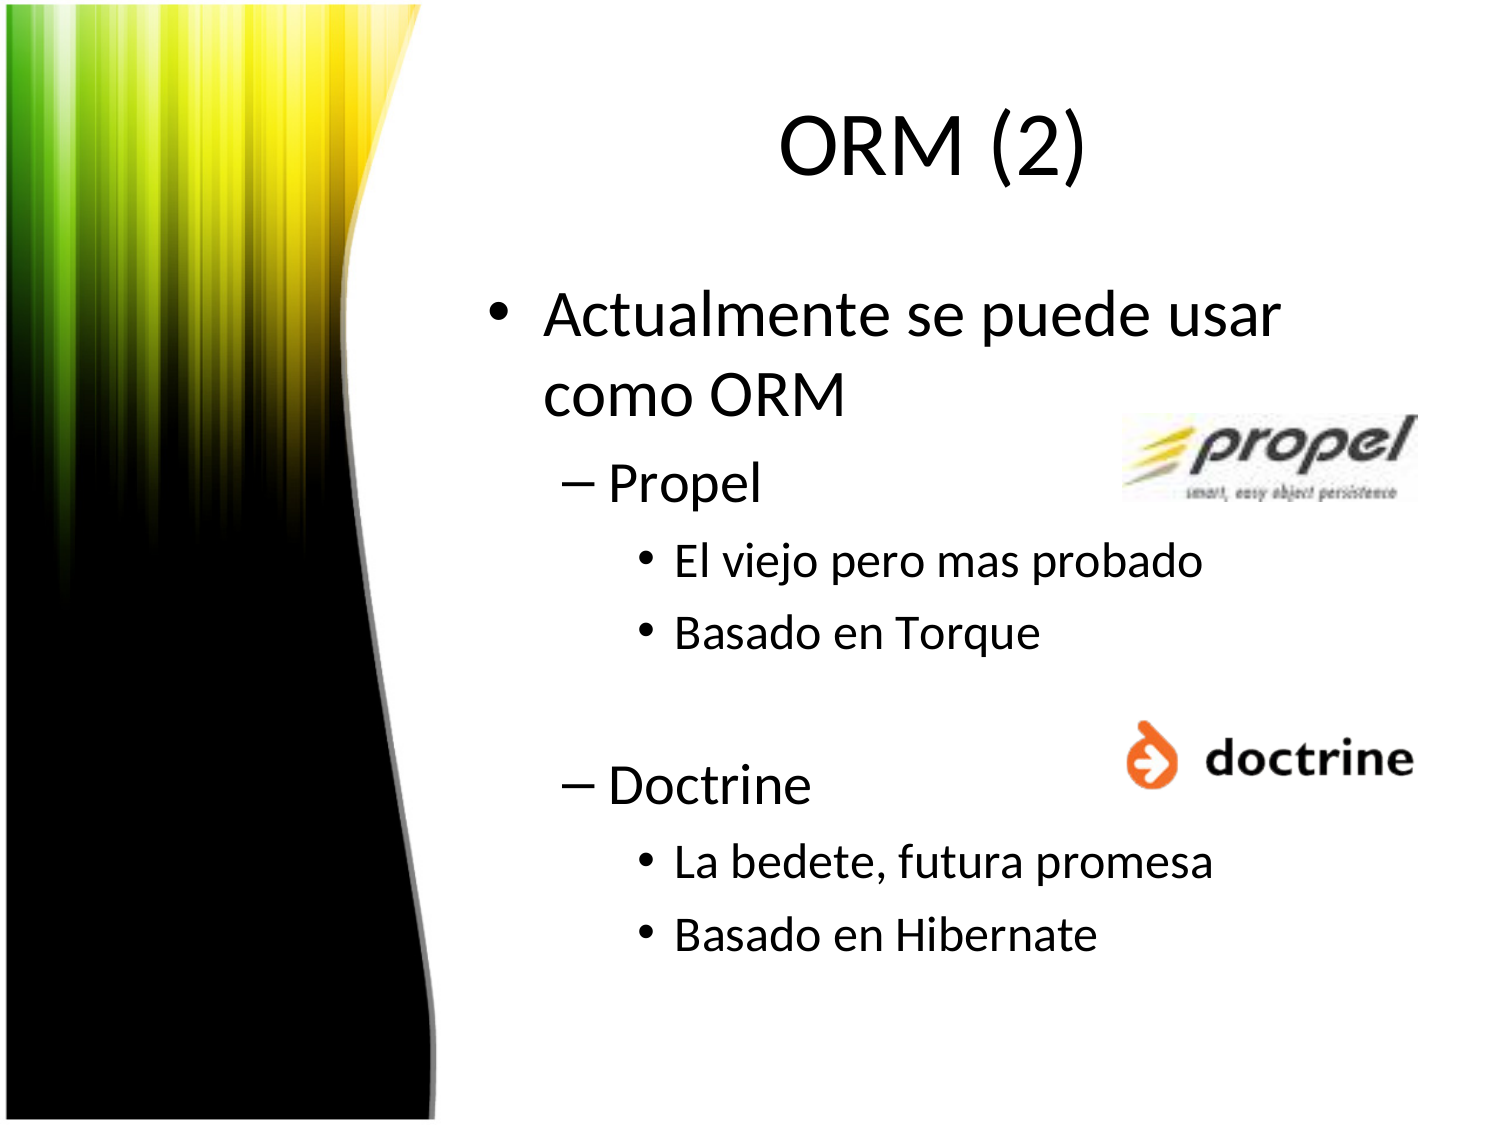

# ORM (2)
Actualmente se puede usar como ORM
Propel
El viejo pero mas probado
Basado en Torque
Doctrine
La bedete, futura promesa
Basado en Hibernate